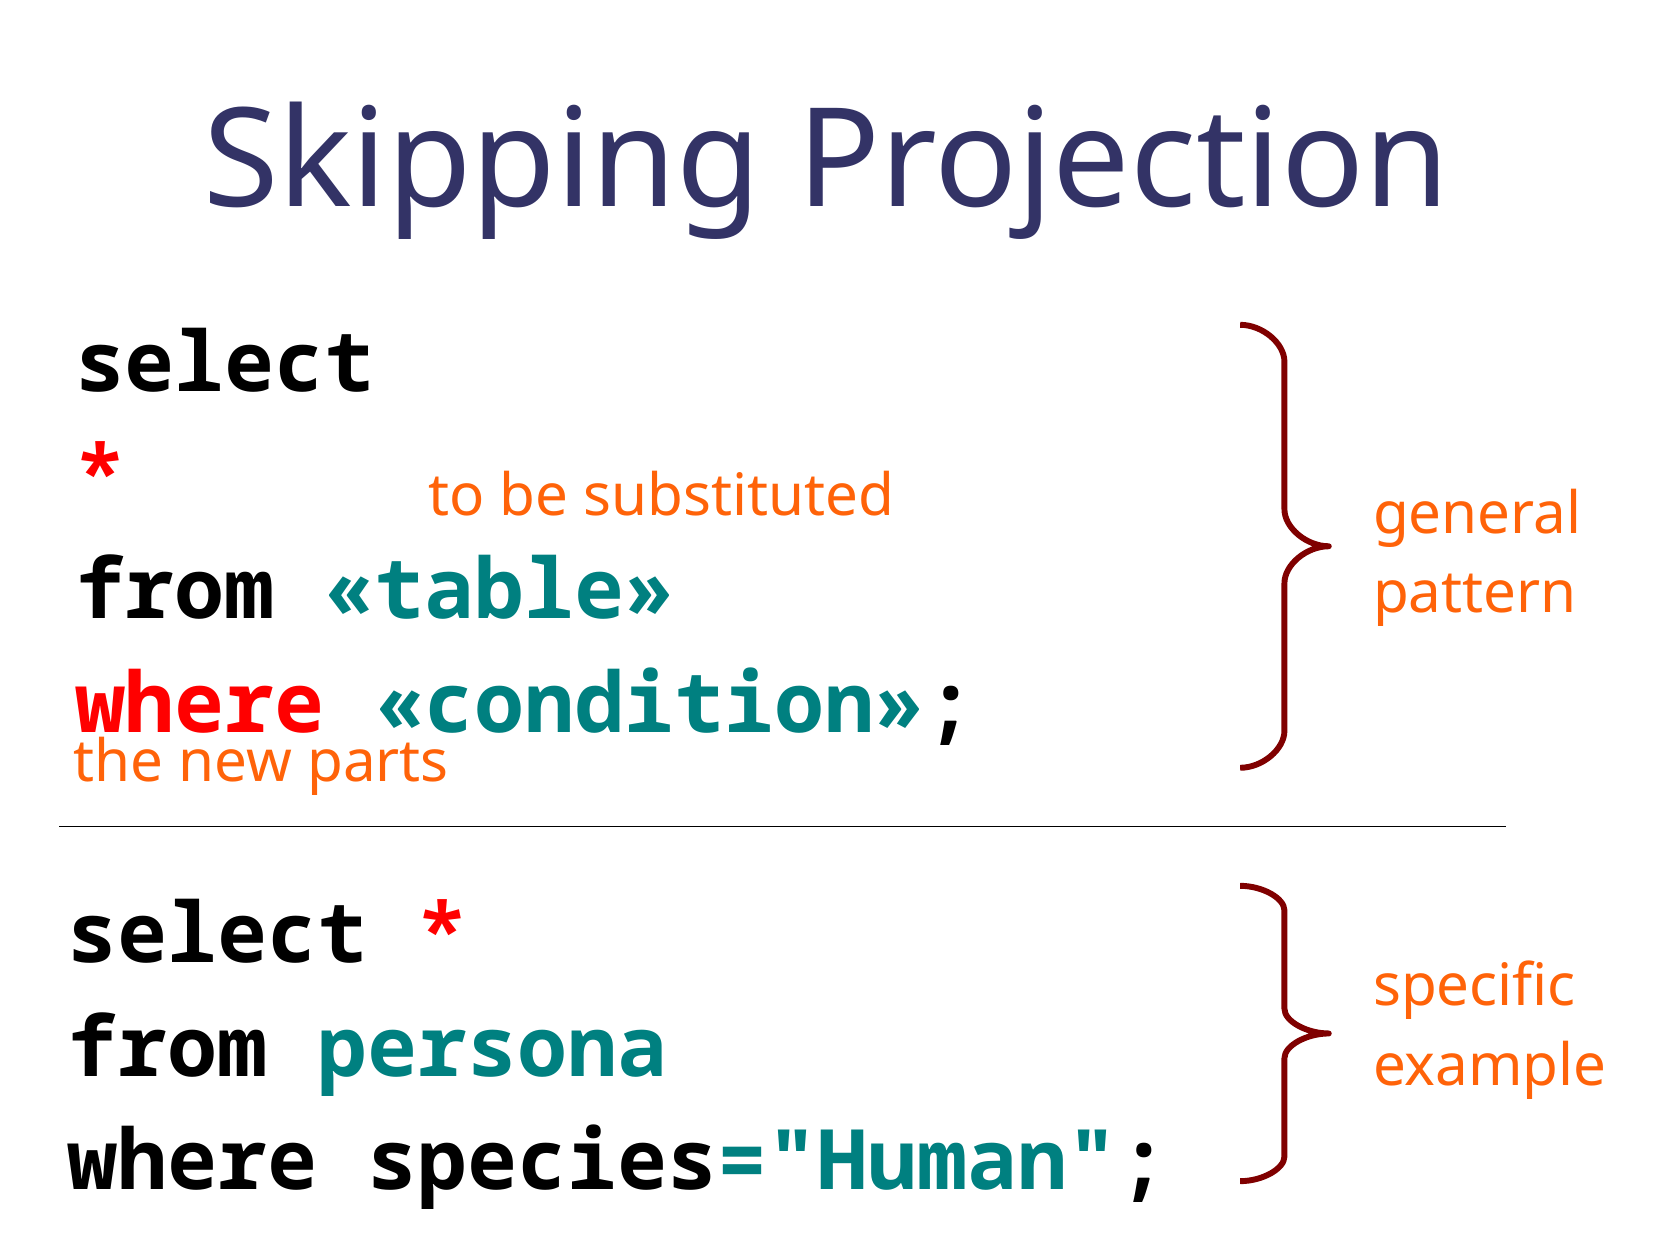

# Skipping Projection
select
*
from «table»
where «condition»;
to be substituted
general
pattern
the new parts
select *
from persona
where species="Human";
specific
example